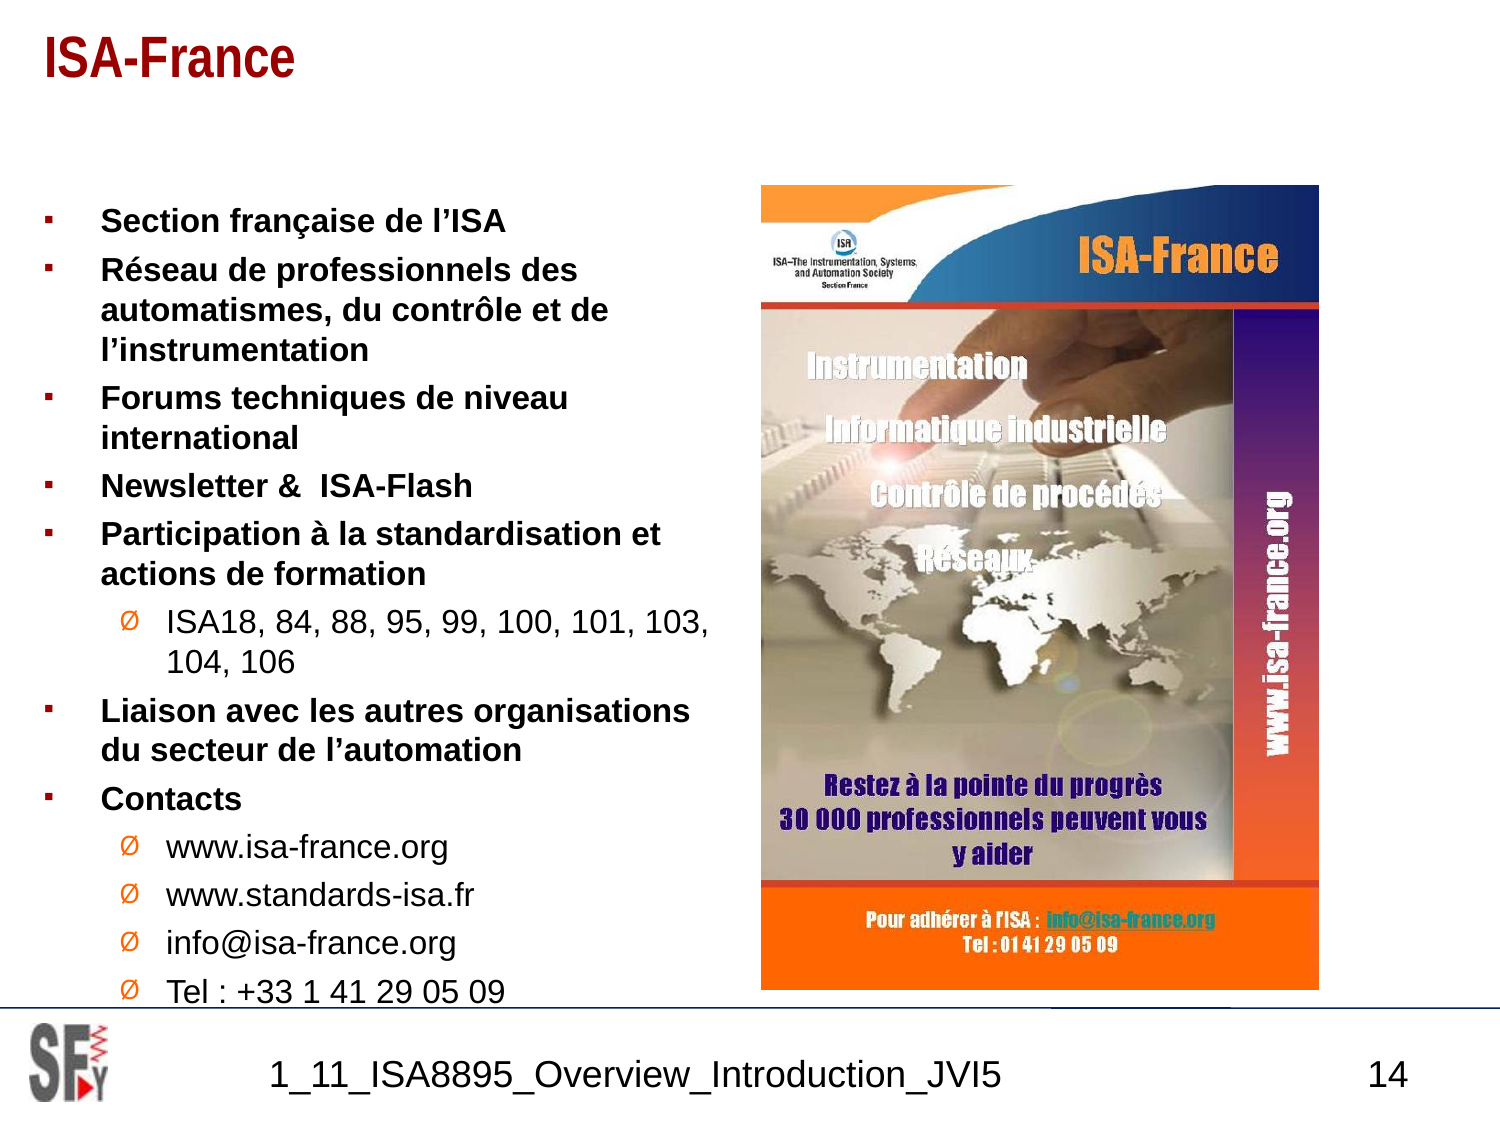

# ISA-France
Section française de l’ISA
Réseau de professionnels des automatismes, du contrôle et de l’instrumentation
Forums techniques de niveau international
Newsletter & ISA-Flash
Participation à la standardisation et actions de formation
ISA18, 84, 88, 95, 99, 100, 101, 103, 104, 106
Liaison avec les autres organisations du secteur de l’automation
Contacts
www.isa-france.org
www.standards-isa.fr
info@isa-france.org
Tel : +33 1 41 29 05 09
1_11_ISA8895_Overview_Introduction_JVI5